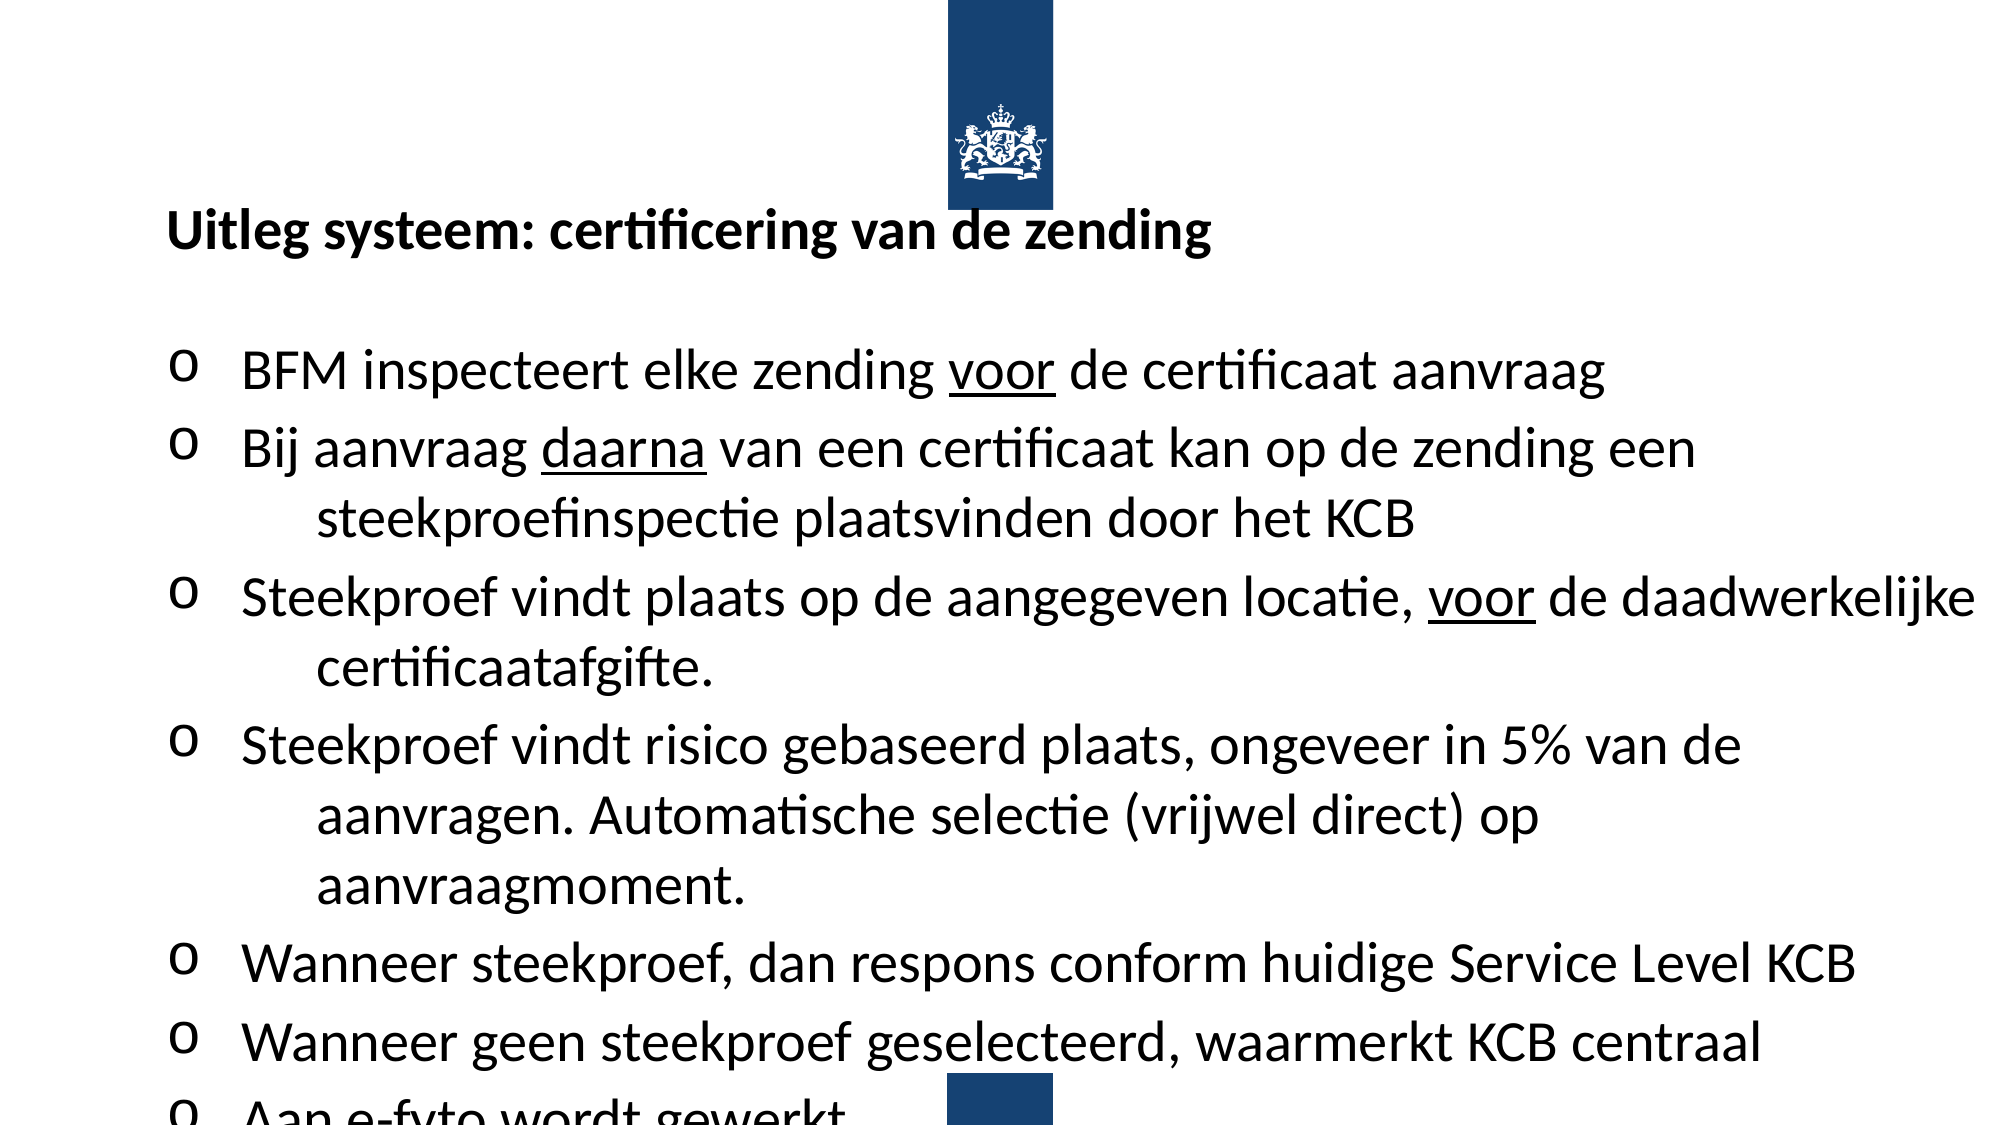

Uitleg systeem: certificering van de zending
BFM inspecteert elke zending voor de certificaat aanvraag
Bij aanvraag daarna van een certificaat kan op de zending een steekproefinspectie plaatsvinden door het KCB
Steekproef vindt plaats op de aangegeven locatie, voor de daadwerkelijke certificaatafgifte.
Steekproef vindt risico gebaseerd plaats, ongeveer in 5% van de aanvragen. Automatische selectie (vrijwel direct) op aanvraagmoment.
Wanneer steekproef, dan respons conform huidige Service Level KCB
Wanneer geen steekproef geselecteerd, waarmerkt KCB centraal
Aan e-fyto wordt gewerkt.
#